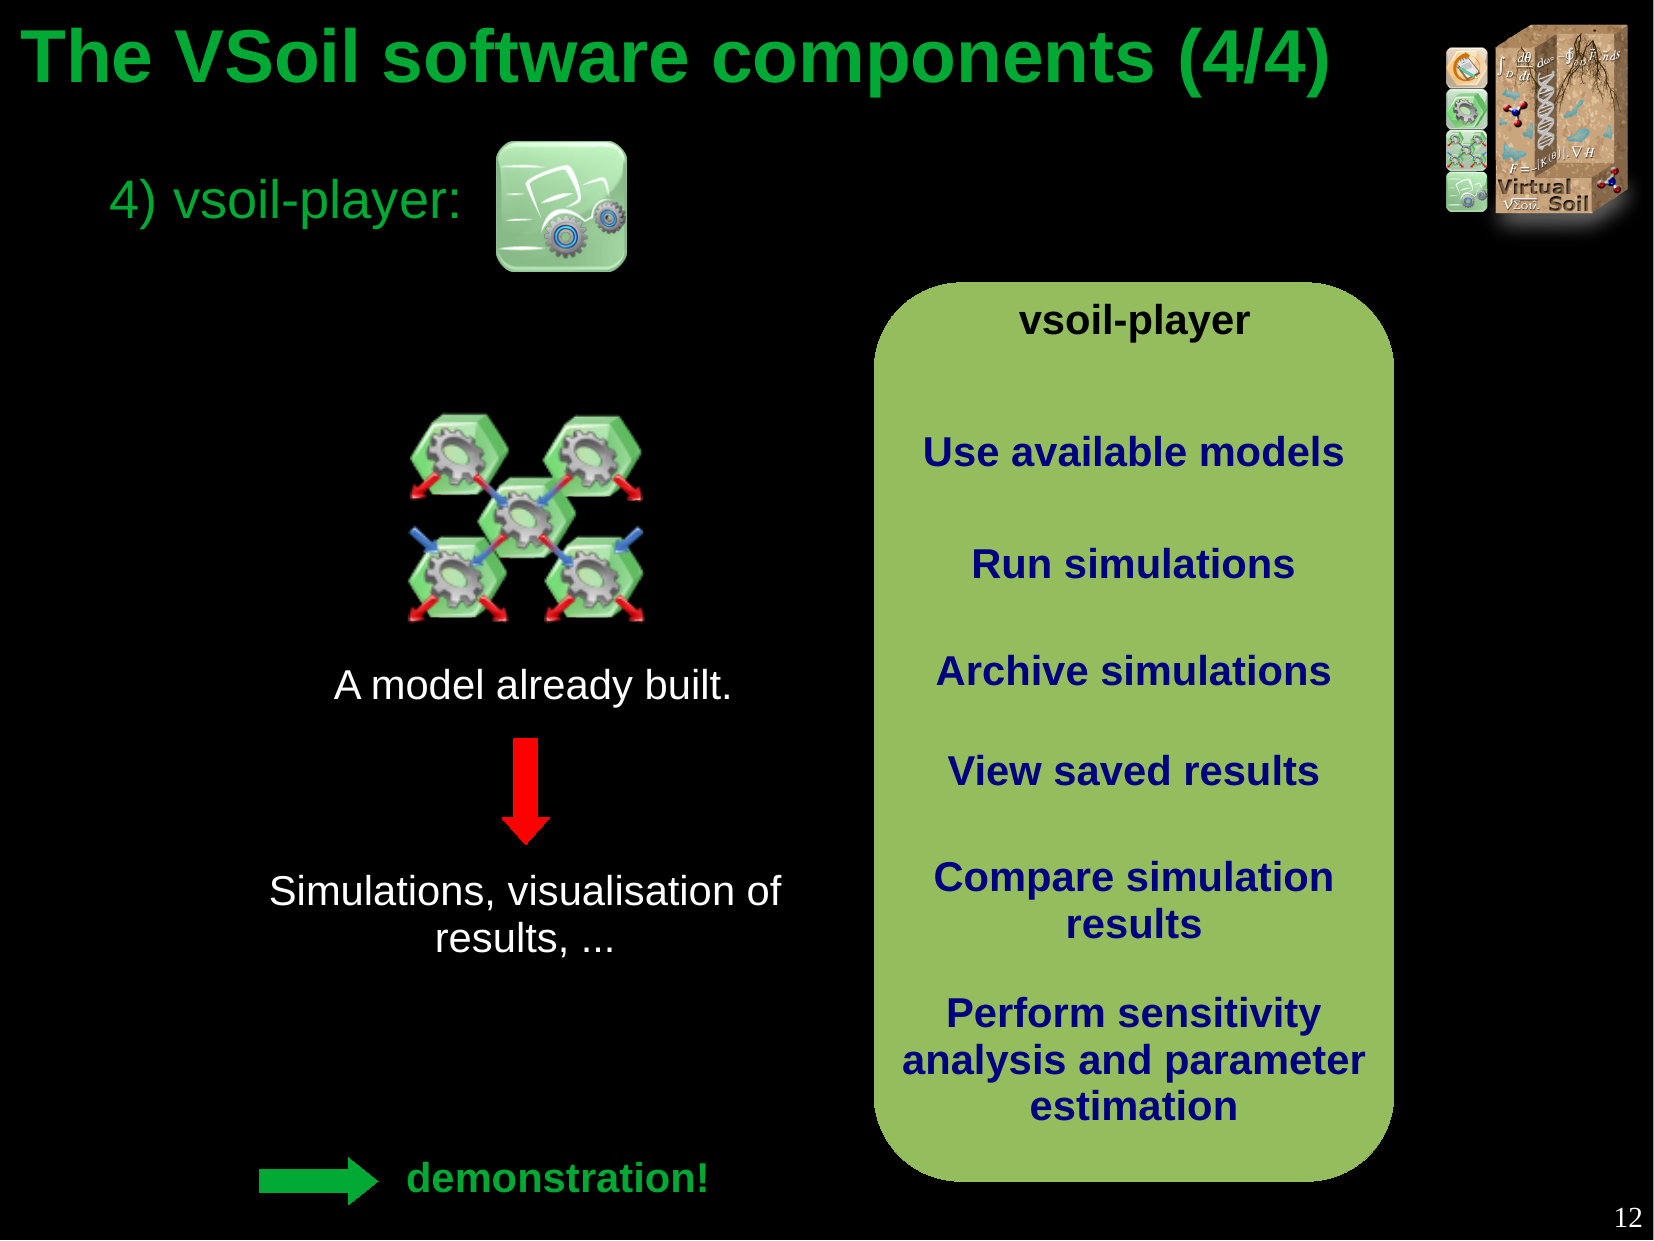

The VSoil software components (4/4)
# 4) vsoil-player:
vsoil-player
Use available models
Run simulations
Archive simulations
A model already built.
View saved results
Compare simulation results
Simulations, visualisation of results, ...
Perform sensitivity analysis and parameter estimation
demonstration!
12